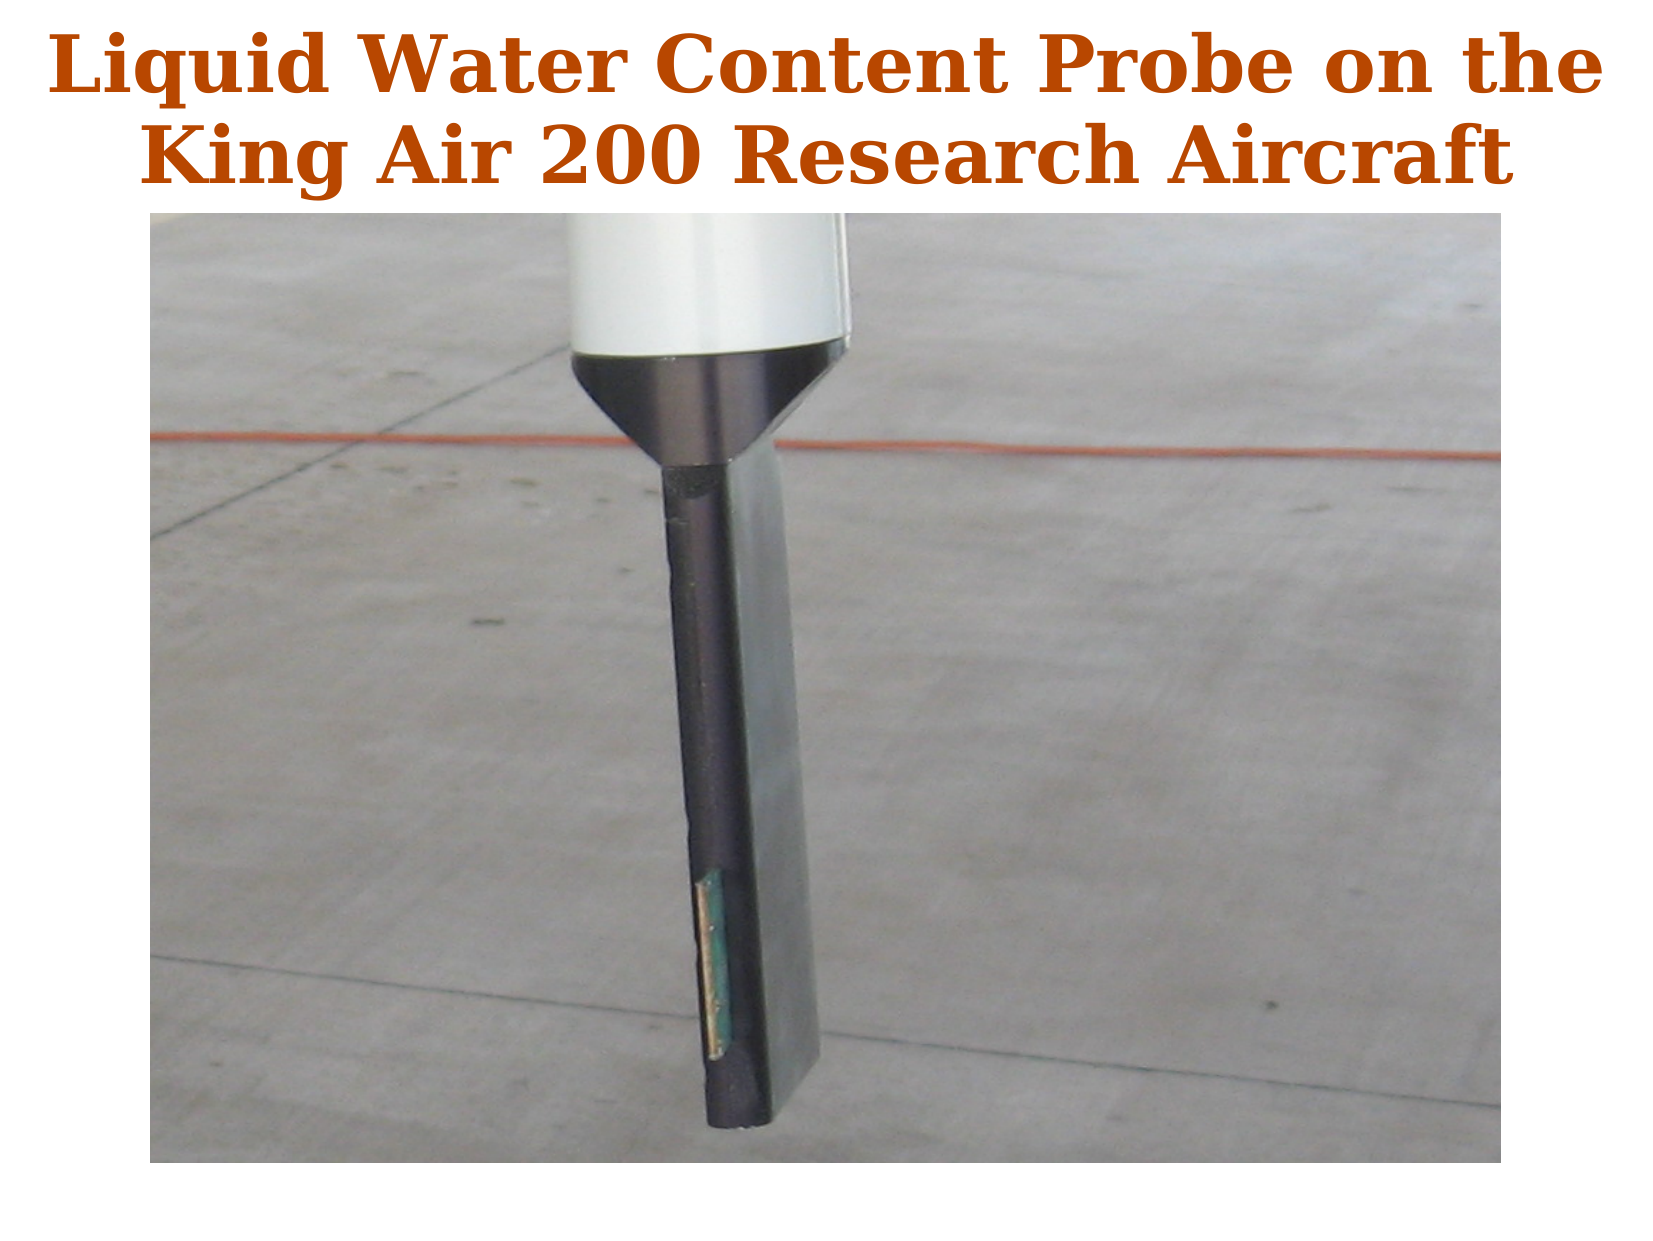

Liquid Water Content Probe on the King Air 200 Research Aircraft